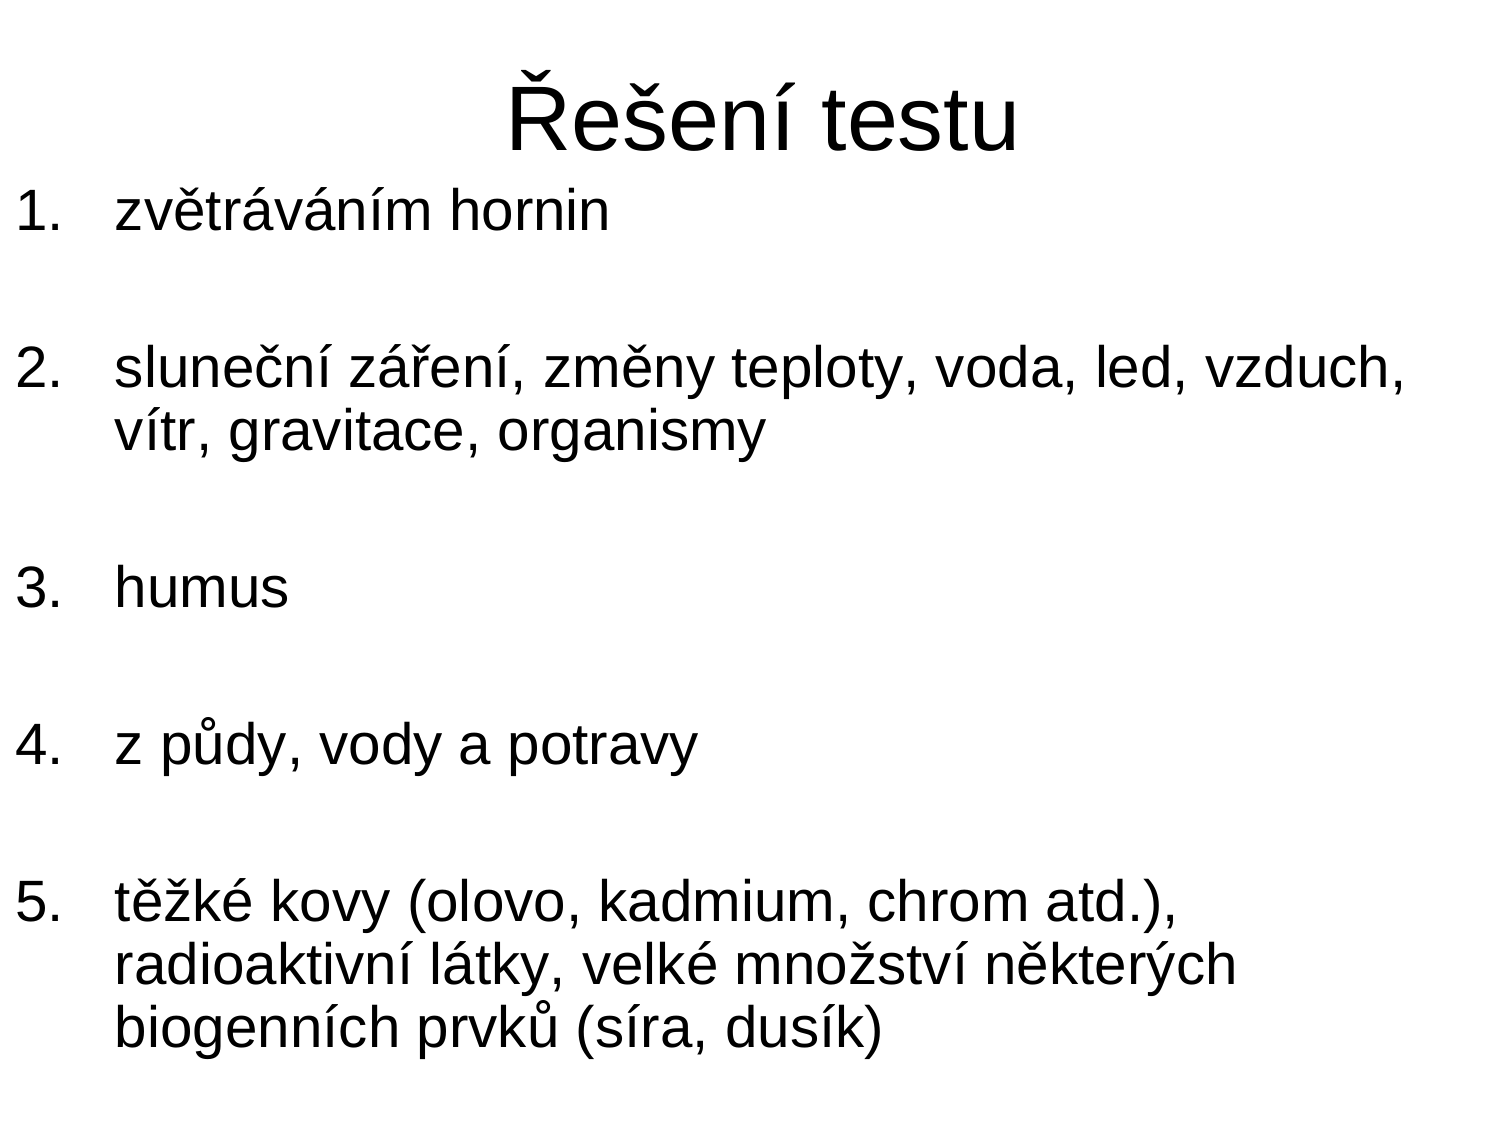

# Řešení testu
zvětráváním hornin
sluneční záření, změny teploty, voda, led, vzduch, vítr, gravitace, organismy
humus
z půdy, vody a potravy
těžké kovy (olovo, kadmium, chrom atd.), radioaktivní látky, velké množství některých biogenních prvků (síra, dusík)